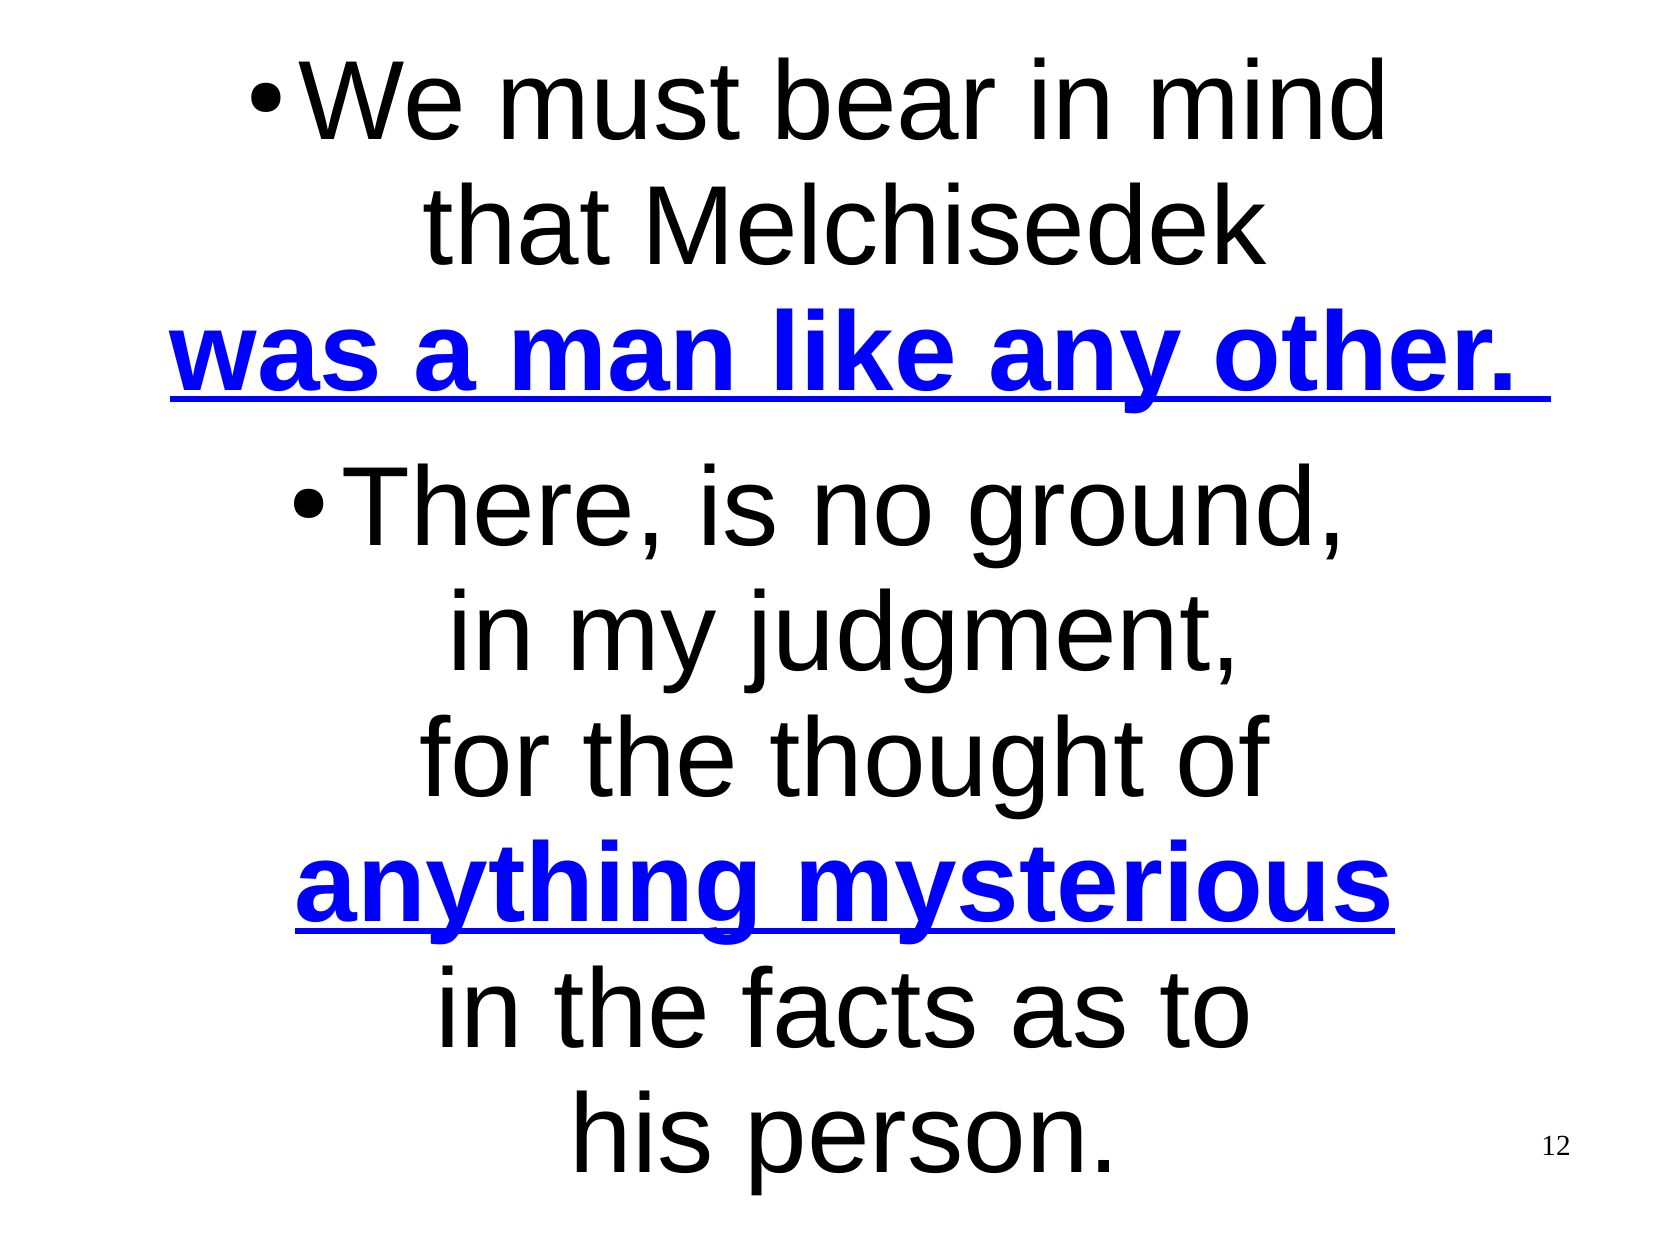

# We must bear in mind that Melchisedek was a man like any other.
There, is no ground,
in my judgment,
for the thought of
anything mysterious
in the facts as to
his person.
12